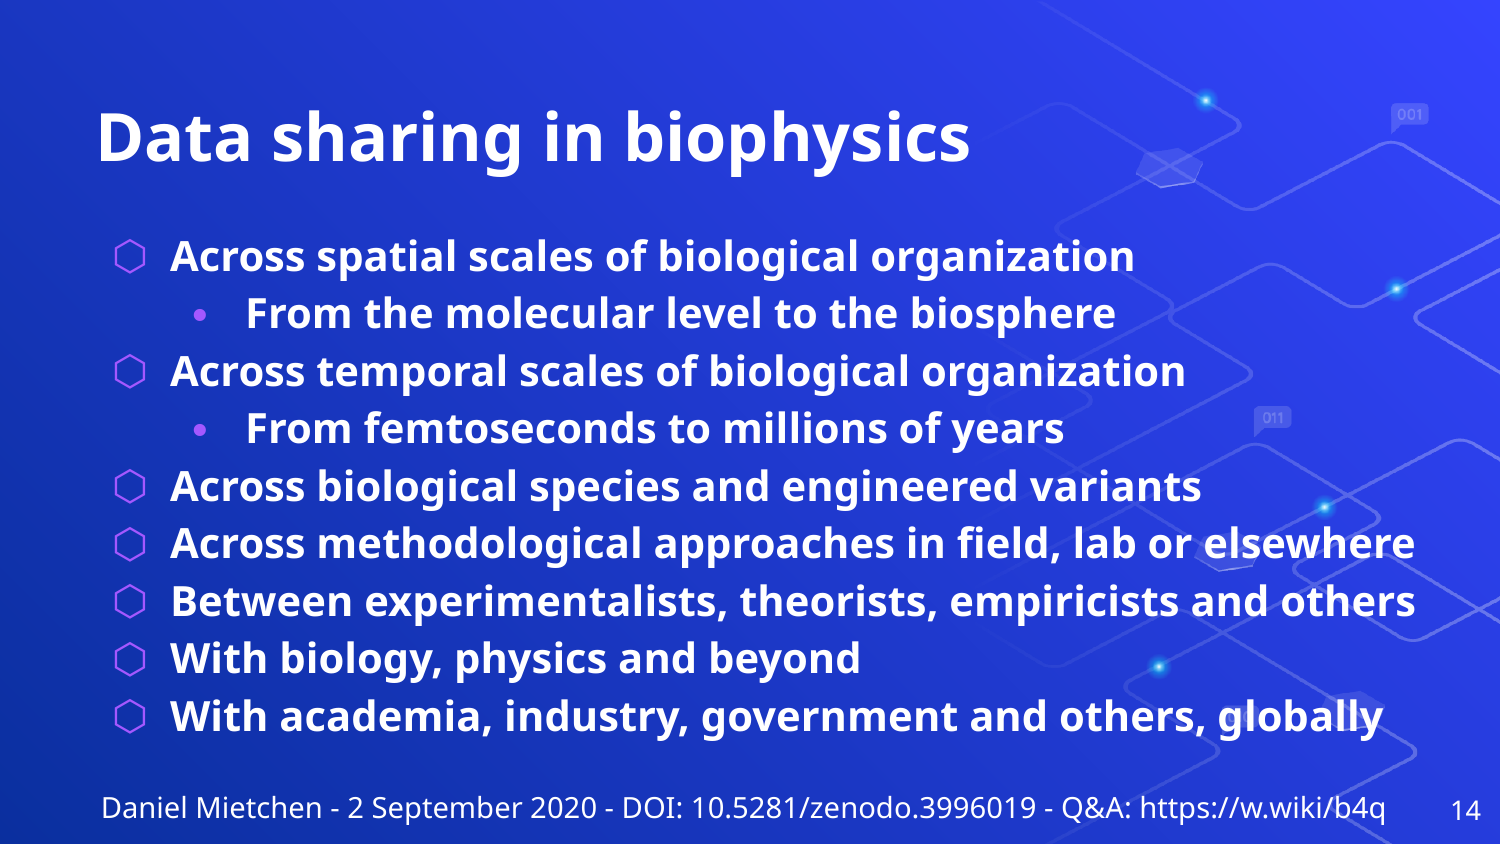

Data sharing in biophysics
# Across spatial scales of biological organization
From the molecular level to the biosphere
Across temporal scales of biological organization
From femtoseconds to millions of years
Across biological species and engineered variants
Across methodological approaches in field, lab or elsewhere
Between experimentalists, theorists, empiricists and others
With biology, physics and beyond
With academia, industry, government and others, globally
Daniel Mietchen - 2 September 2020 - DOI: 10.5281/zenodo.3996019 - Q&A: https://w.wiki/b4q